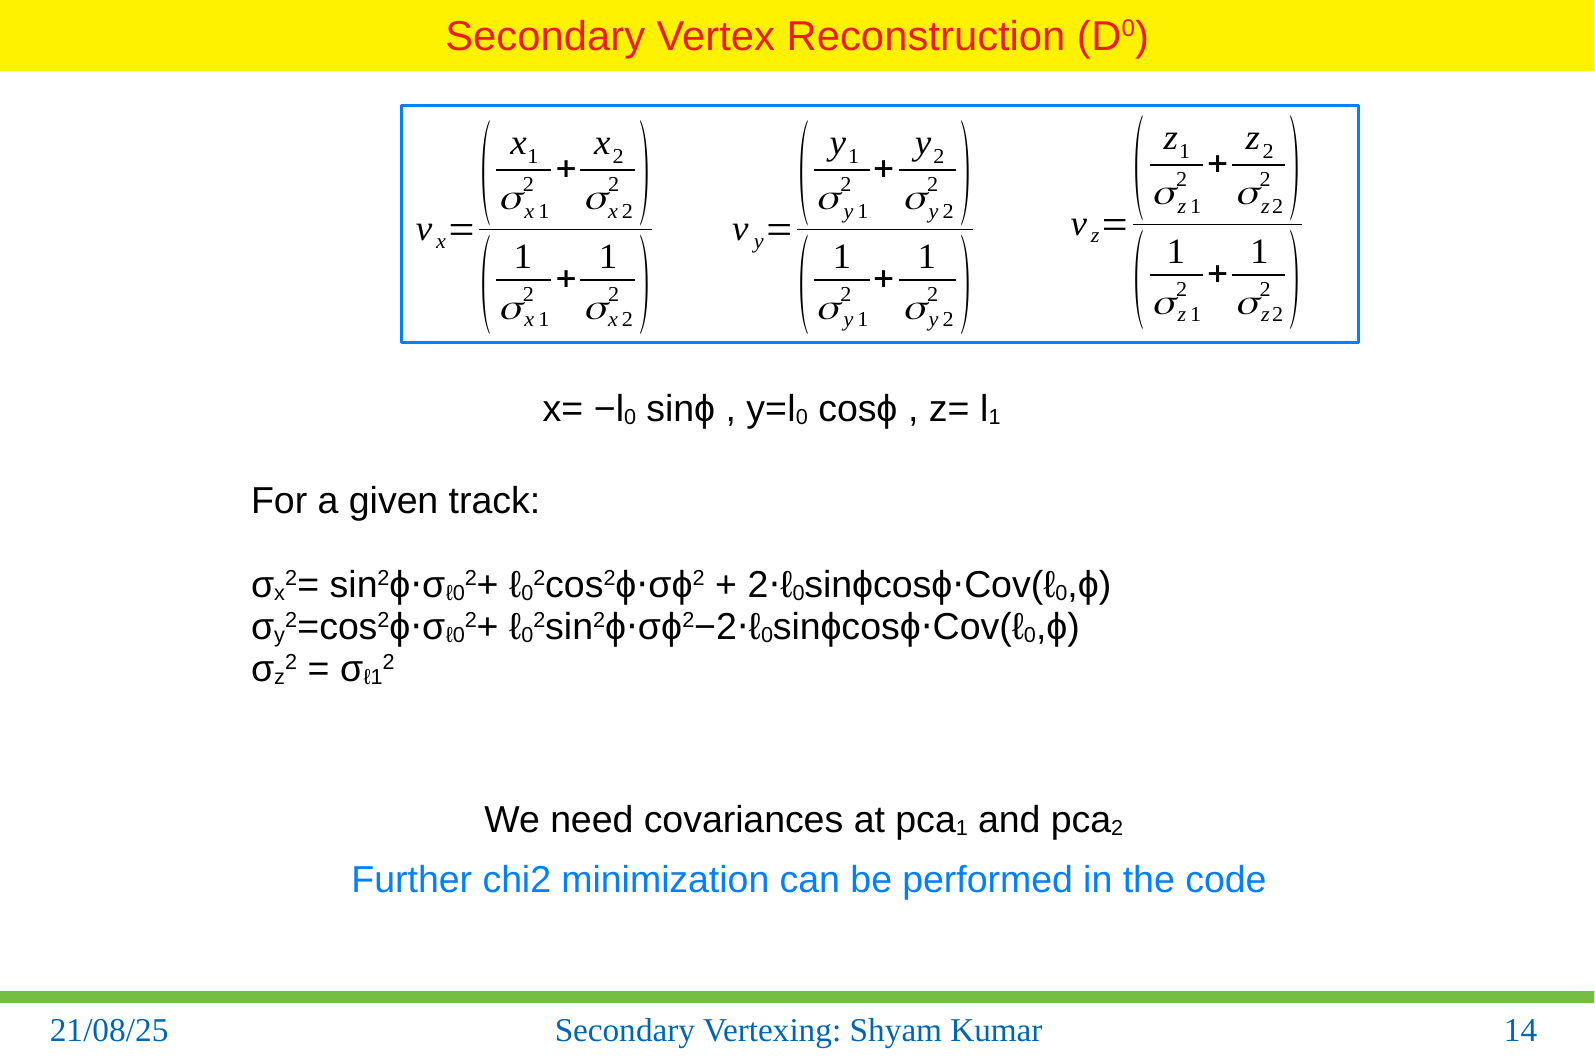

# Secondary Vertex Reconstruction (D0)
 x= −l0 sinϕ , y=l0 cosϕ , z= l1
For a given track:
σx2​= sin2ϕ⋅σℓ02​+ ℓ02​cos2ϕ⋅σϕ2​ + 2⋅ℓ0​sinϕcosϕ⋅Cov(ℓ0​,ϕ)
σy2​=cos2ϕ⋅σℓ0​2​+ ℓ02​sin2ϕ⋅σϕ2​−2⋅ℓ0​sinϕcosϕ⋅Cov(ℓ0​,ϕ)
σz2​ = σℓ1​2
We need covariances at pca1 and pca2
Further chi2 minimization can be performed in the code
21/08/25
Secondary Vertexing: Shyam Kumar
14